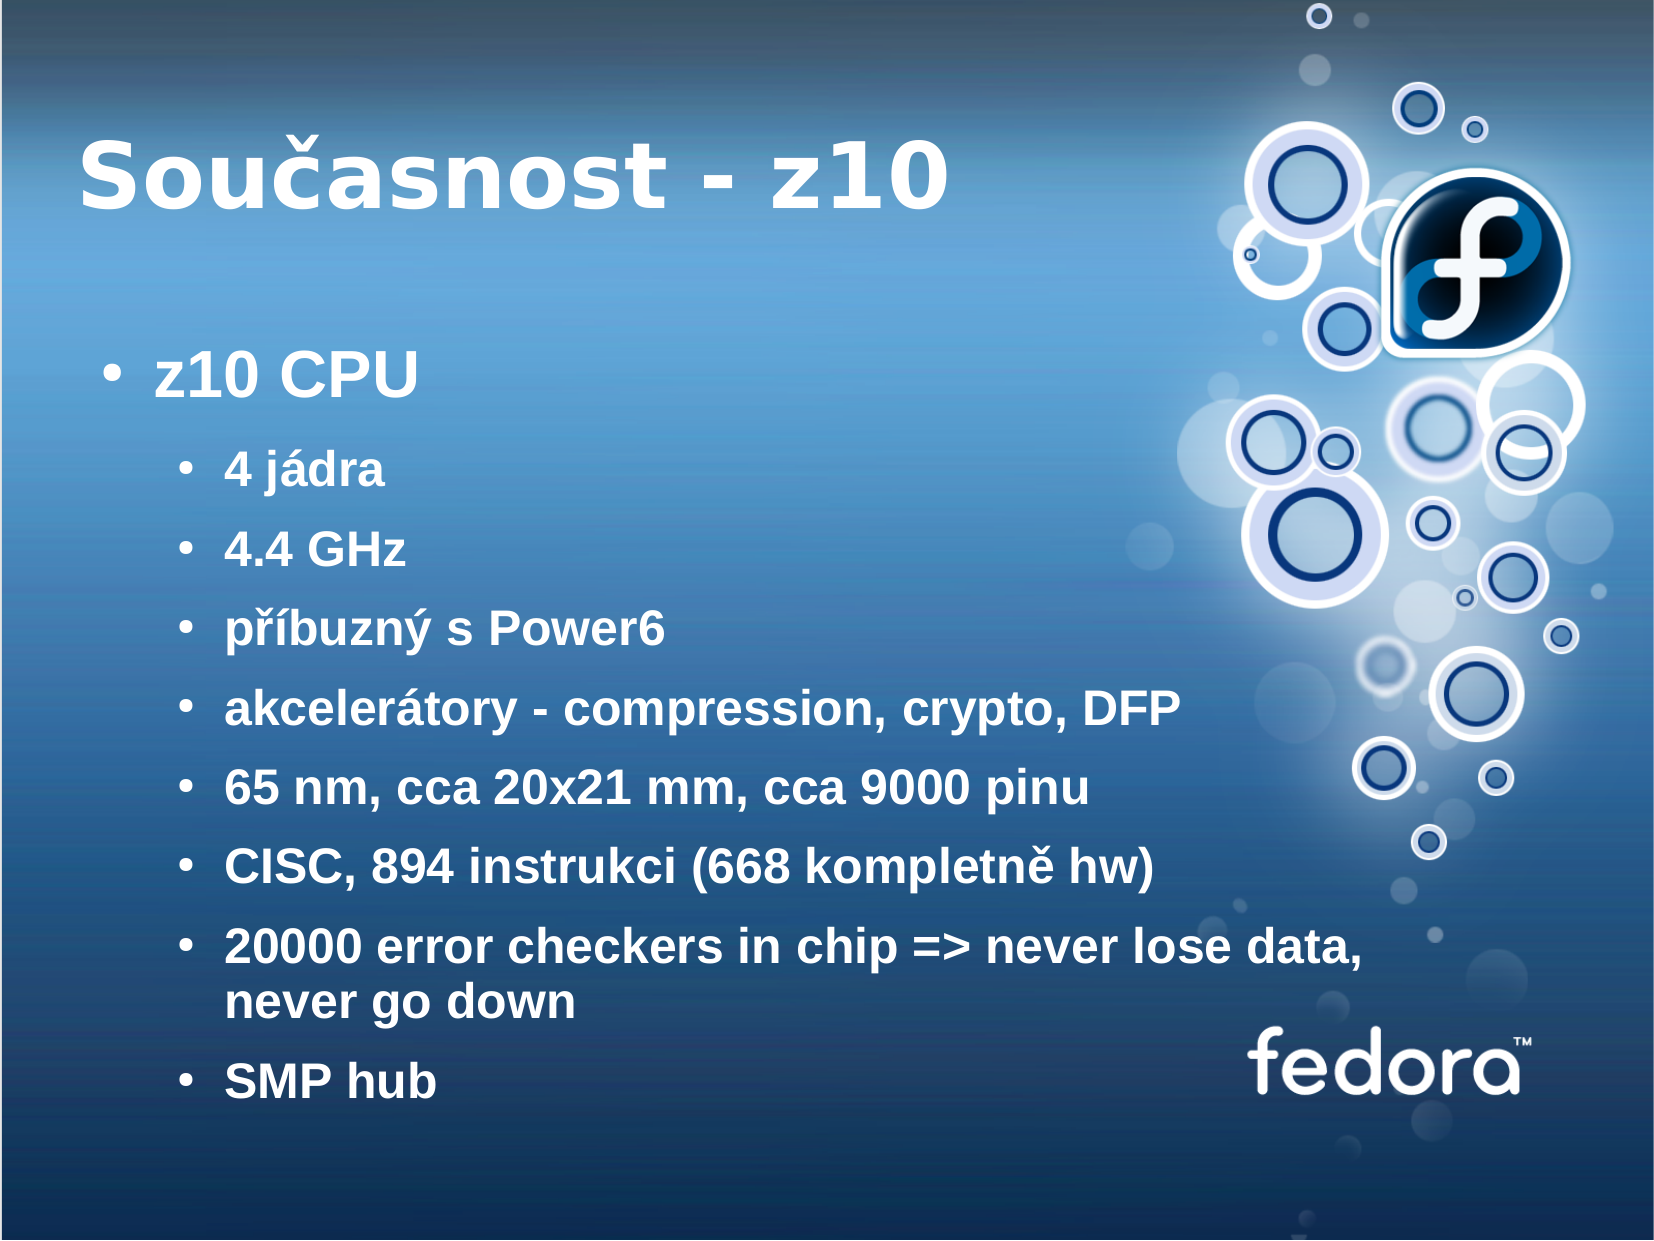

# Současnost - z10
z10 CPU
4 jádra
4.4 GHz
příbuzný s Power6
akcelerátory - compression, crypto, DFP
65 nm, cca 20x21 mm, cca 9000 pinu
CISC, 894 instrukci (668 kompletně hw)
20000 error checkers in chip => never lose data, never go down
SMP hub